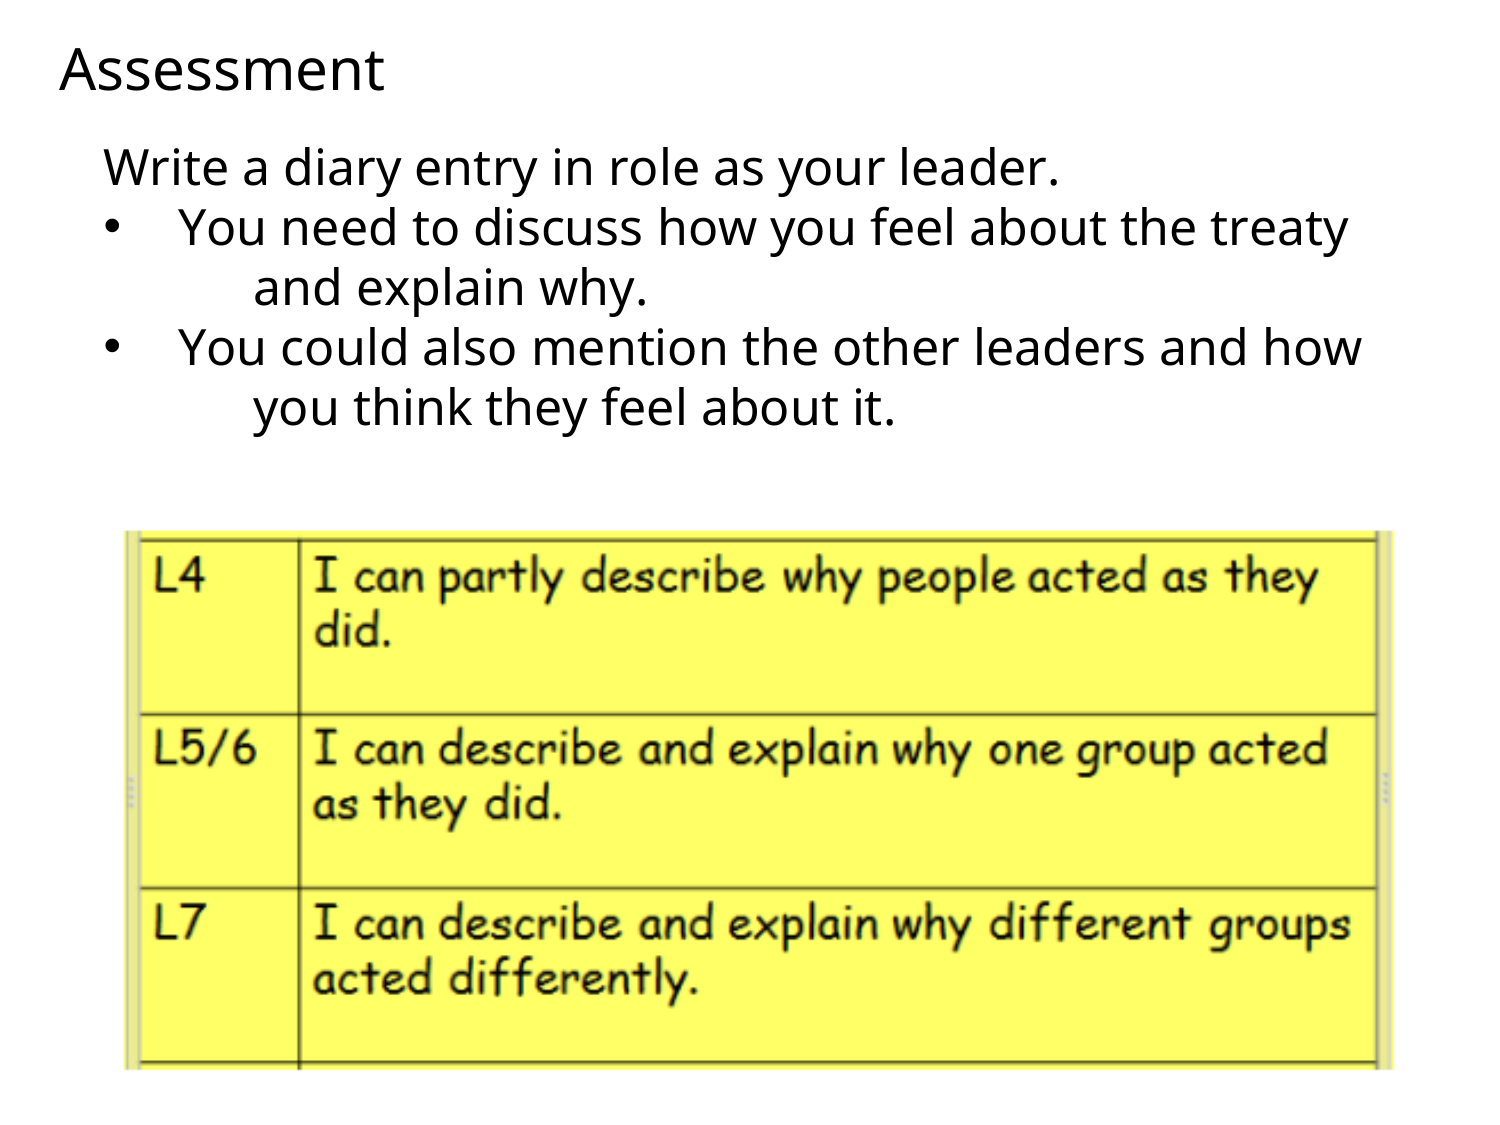

Assessment
Write a diary entry in role as your leader.
You need to discuss how you feel about the treaty and explain why.
You could also mention the other leaders and how you think they feel about it.